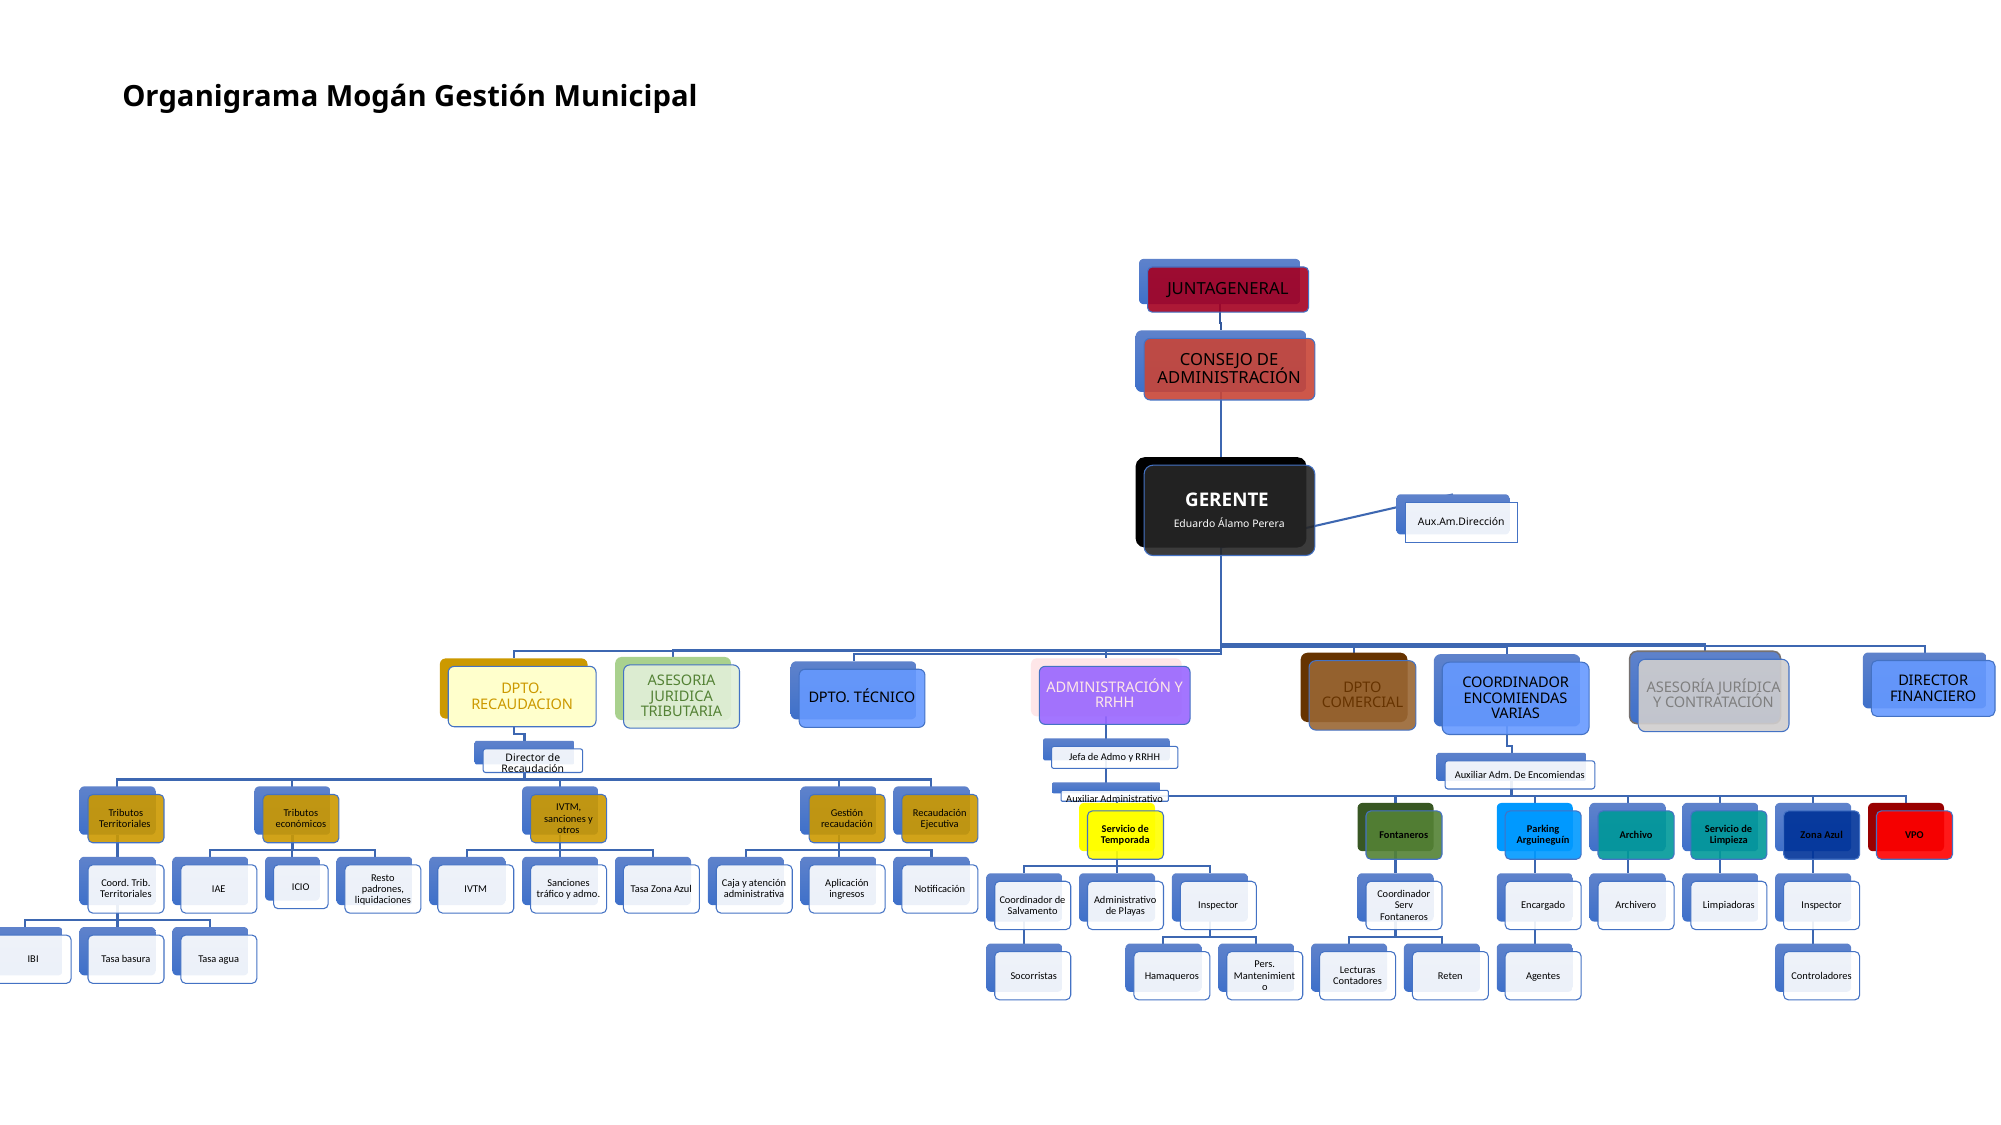

# Organigrama Mogán Gestión Municipal
JUNTAGENERAL
CONSEJO DE ADMINISTRACIÓN
GERENTE
Eduardo Álamo Perera
Aux.Am.Dirección
ASESORÍA JURÍDICA Y CONTRATACIÓN
DIRECTOR FINANCIERO
DPTO COMERCIAL
COORDINADOR ENCOMIENDAS VARIAS
ASESORIA JURIDICA TRIBUTARIA
DPTO. RECAUDACION
ADMINISTRACIÓN Y RRHH
DPTO. TÉCNICO
Jefa de Admo y RRHH
Director de Recaudación
Auxiliar Adm. De Encomiendas
Auxiliar Administrativo
Tributos Territoriales
Tributos económicos
IVTM, sanciones y otros
Gestión recaudación
Recaudación Ejecutiva
Servicio de Temporada
Fontaneros
Parking Arguineguín
Archivo
Servicio de Limpieza
Zona Azul
VPO
Coord. Trib. Territoriales
IAE
ICIO
Resto padrones, liquidaciones
IVTM
Sanciones tráfico y admo.
Tasa Zona Azul
Caja y atención administrativa
Aplicación ingresos
Notificación
Coordinador de Salvamento
Administrativo de Playas
Inspector
Coordinador Serv Fontaneros
Encargado
Archivero
Limpiadoras
Inspector
IBI
Tasa basura
Tasa agua
 Socorristas
Hamaqueros
Pers. Mantenimiento
Lecturas Contadores
Reten
Agentes
Controladores